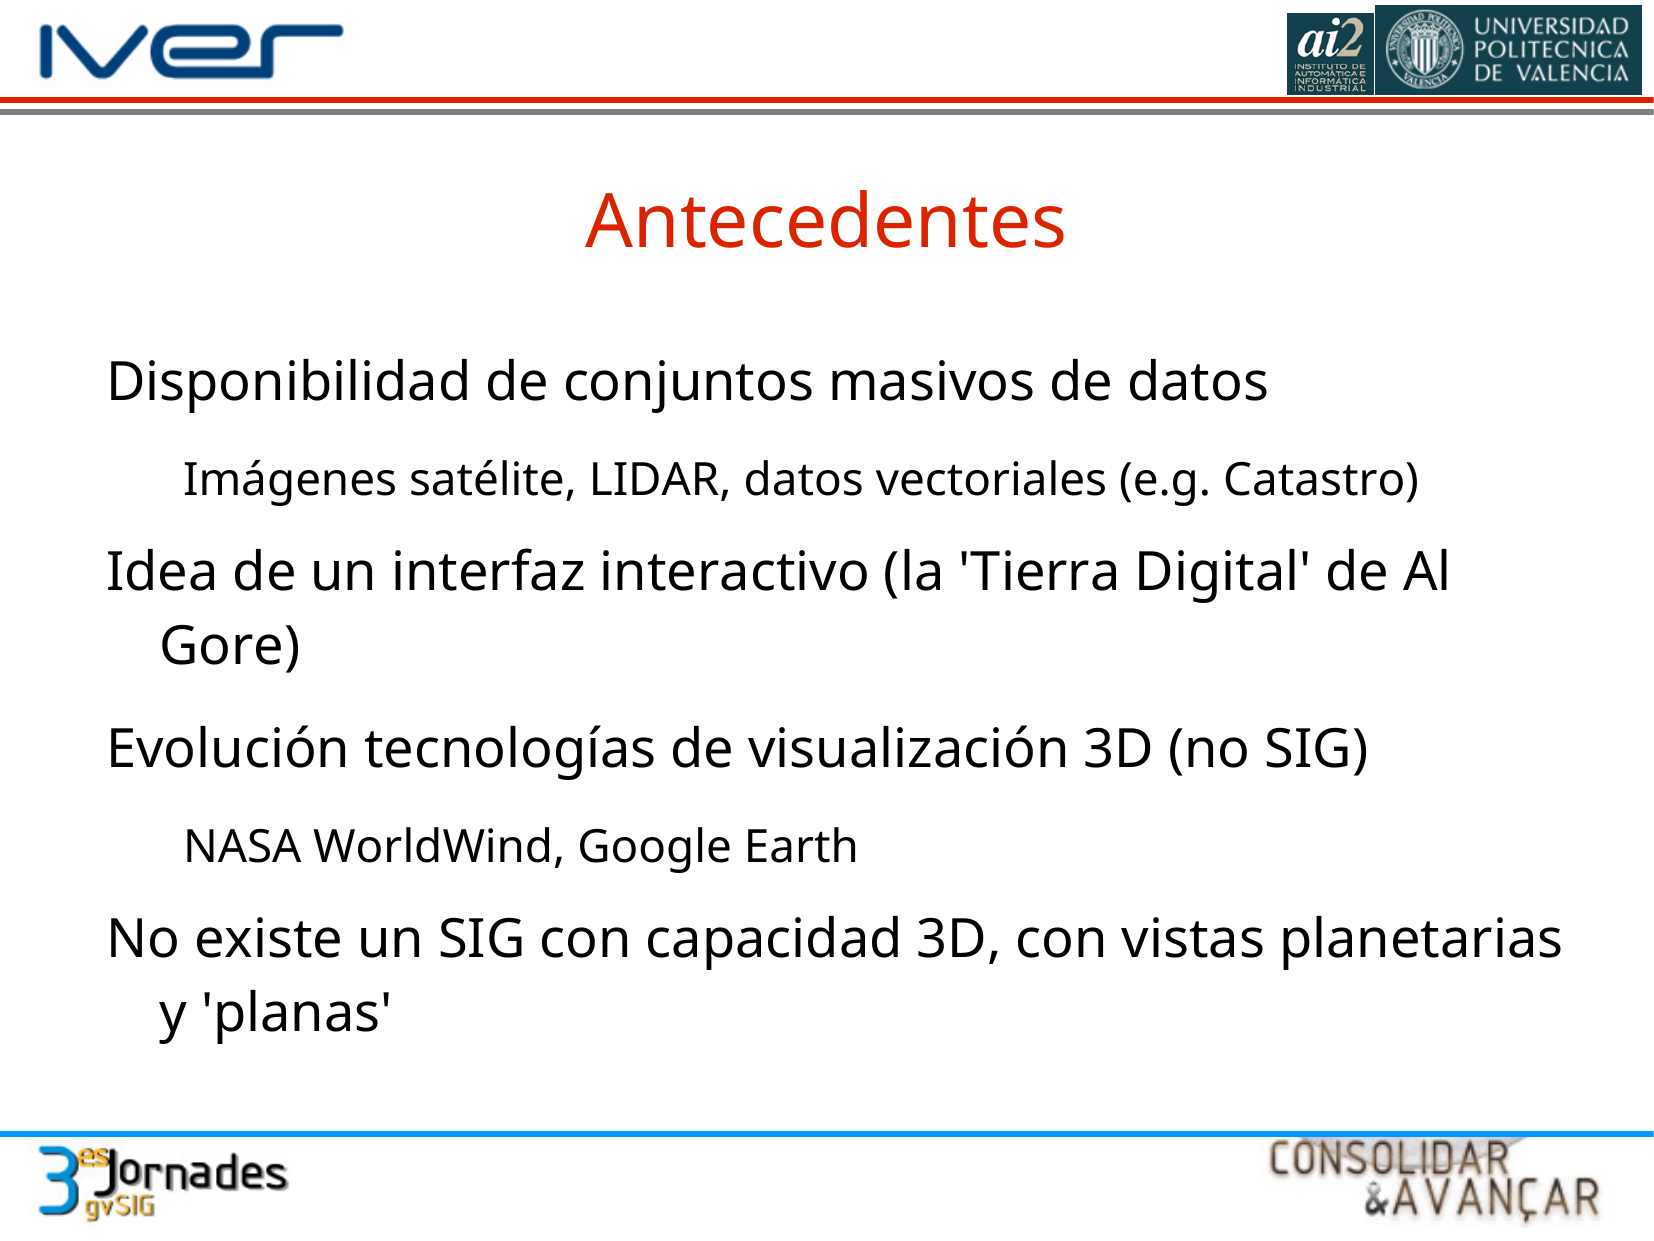

# Antecedentes
Disponibilidad de conjuntos masivos de datos
Imágenes satélite, LIDAR, datos vectoriales (e.g. Catastro)
Idea de un interfaz interactivo (la 'Tierra Digital' de Al Gore)
Evolución tecnologías de visualización 3D (no SIG)
NASA WorldWind, Google Earth
No existe un SIG con capacidad 3D, con vistas planetarias y 'planas'